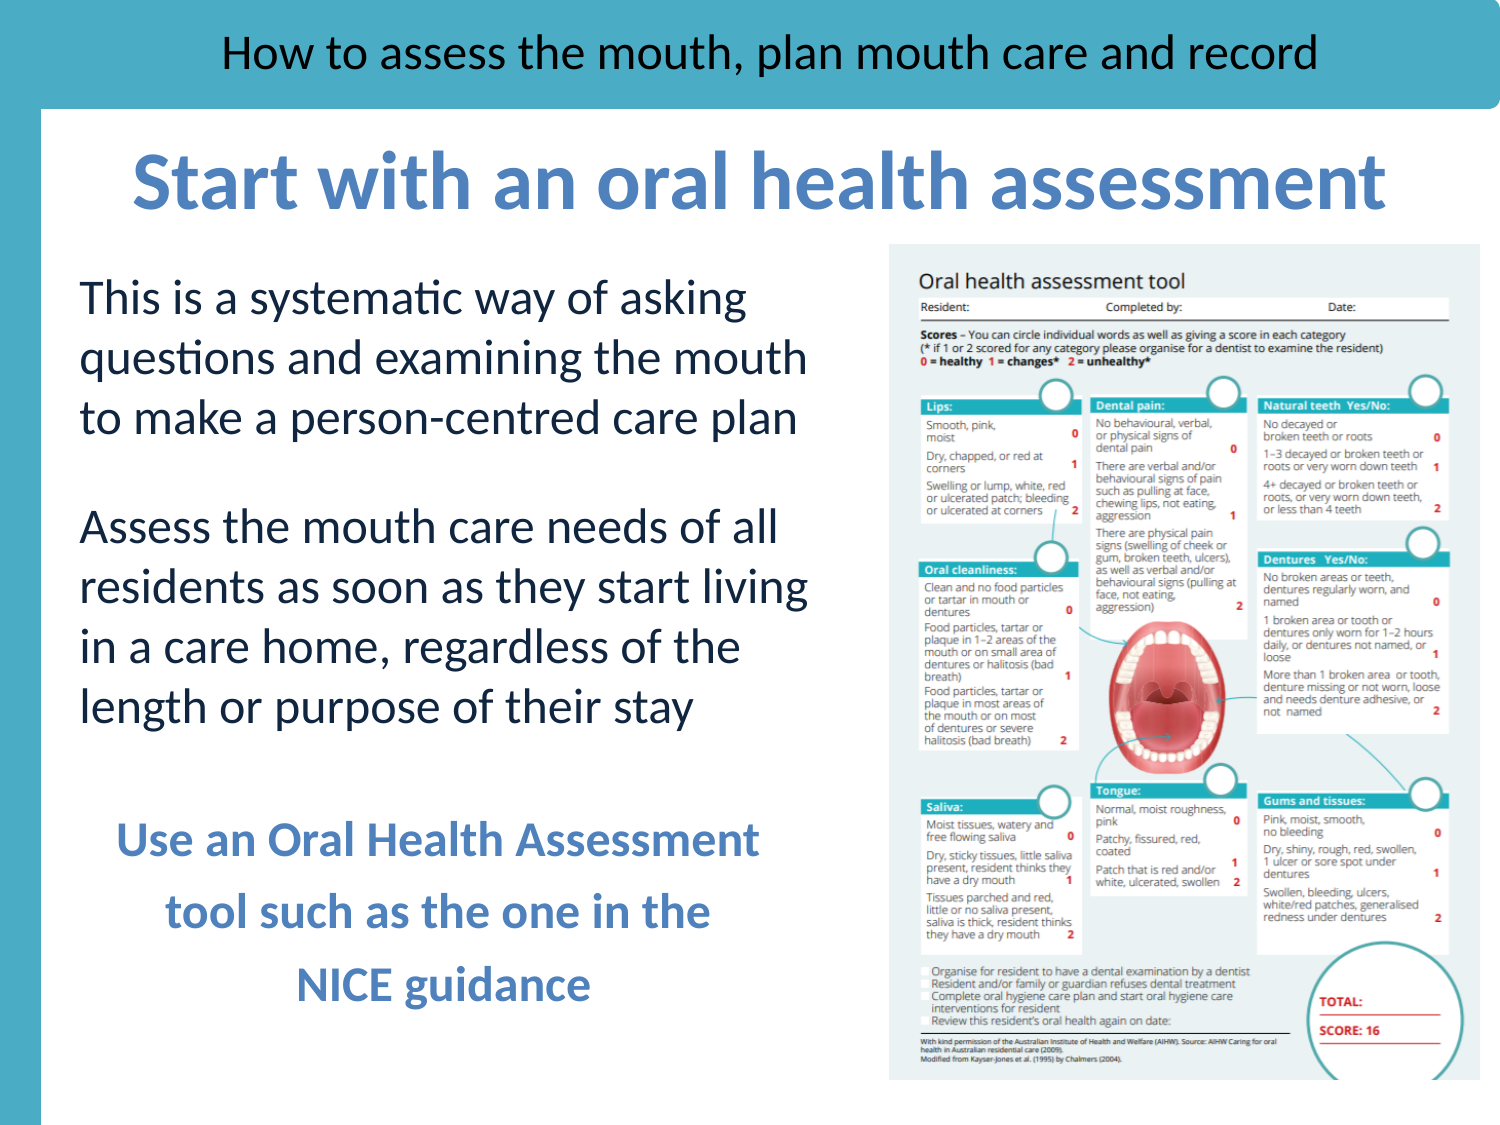

How to assess the mouth, plan mouth care and record
# Start with an oral health assessment
This is a systematic way of asking questions and examining the mouth to make a person-centred care plan
Assess the mouth care needs of all residents as soon as they start living in a care home, regardless of the length or purpose of their stay
Use an Oral Health Assessment
tool such as the one in the
NICE guidance